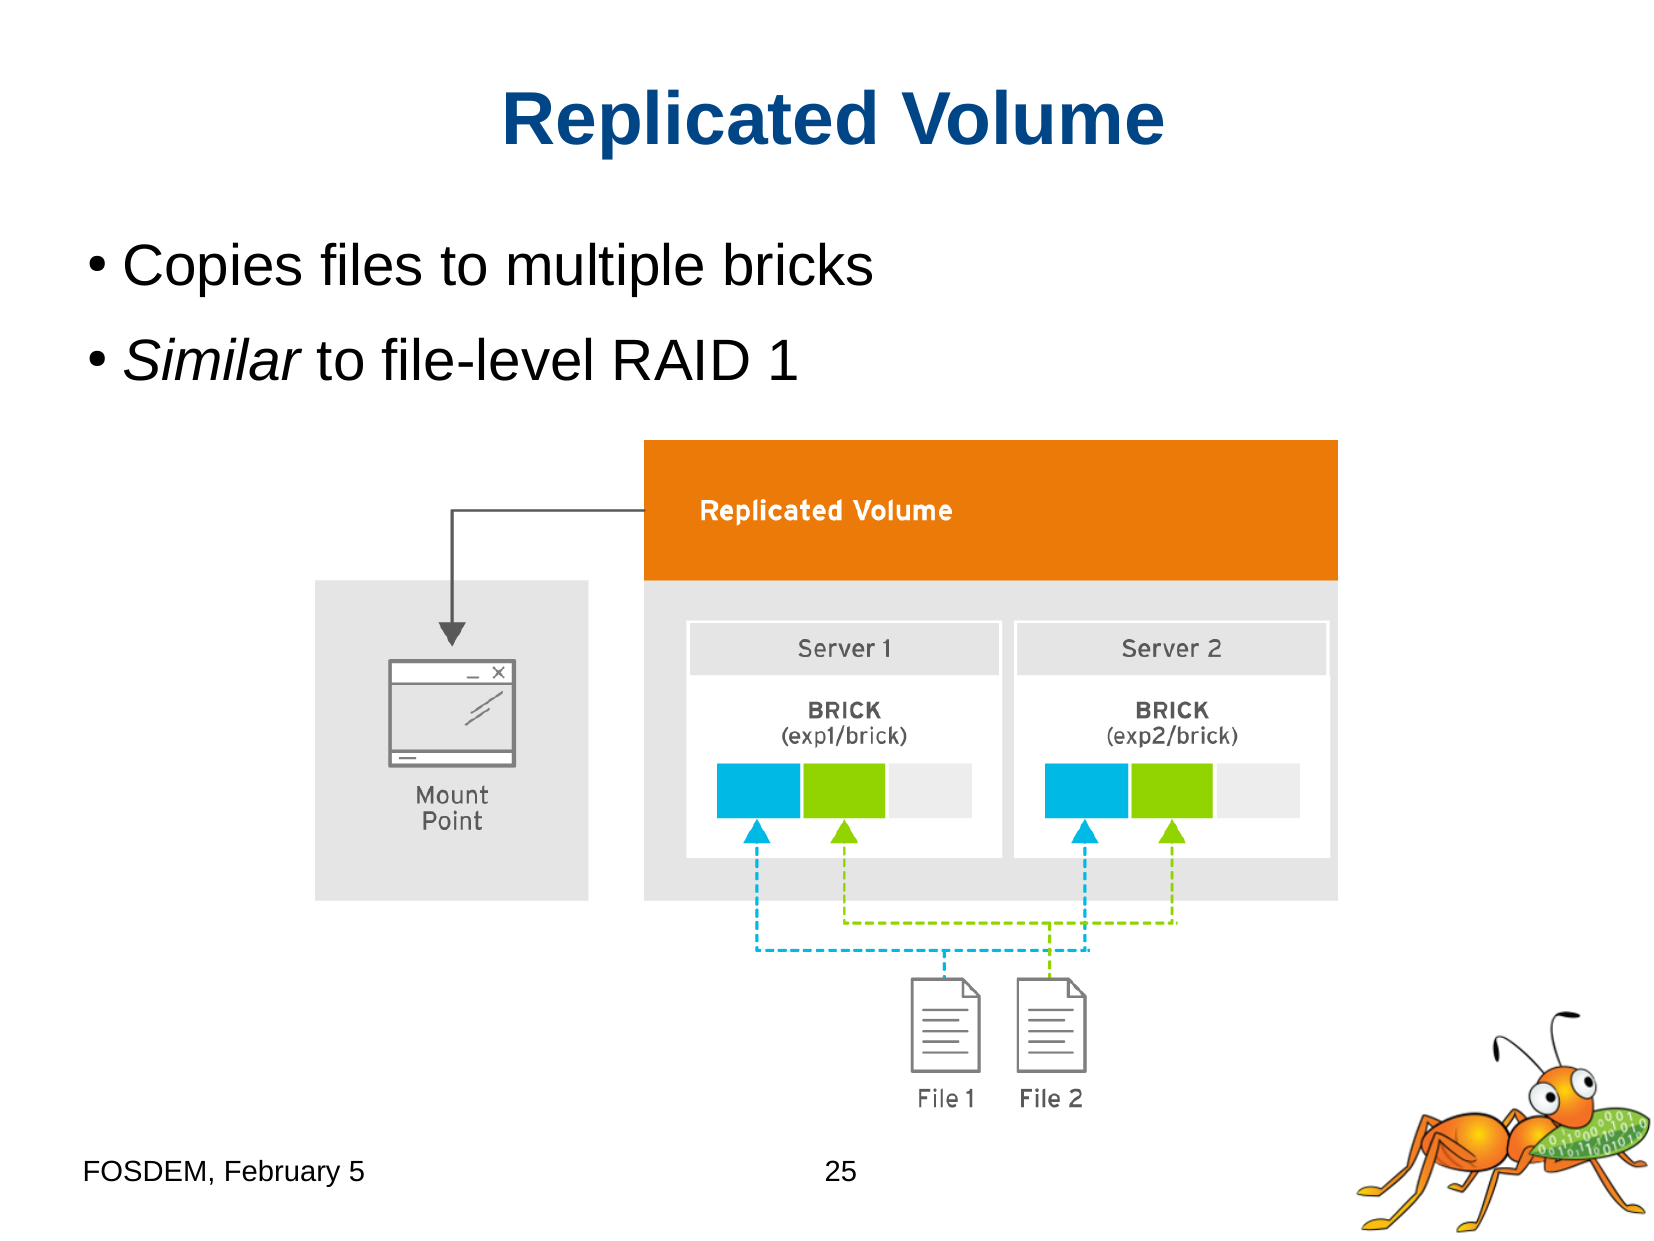

# Replicated Volume
Copies files to multiple bricks
Similar to file-level RAID 1
FOSDEM, 5 February 2017
25